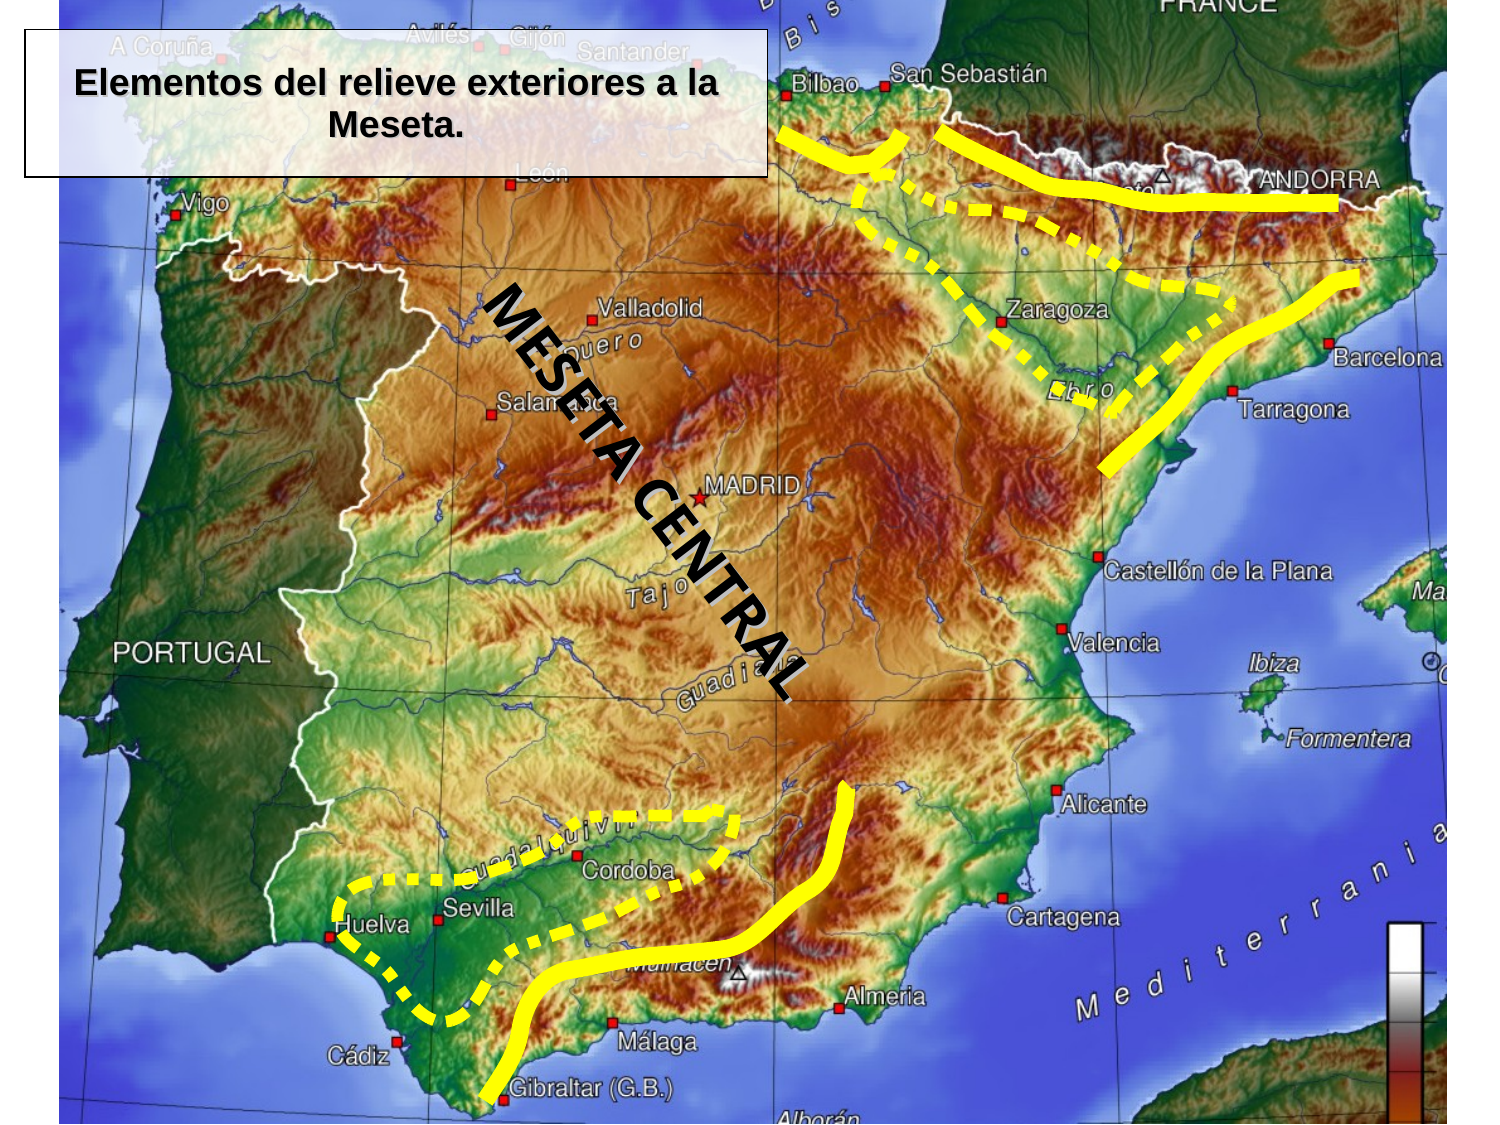

Elementos del relieve exteriores a la Meseta.
MESETA CENTRAL